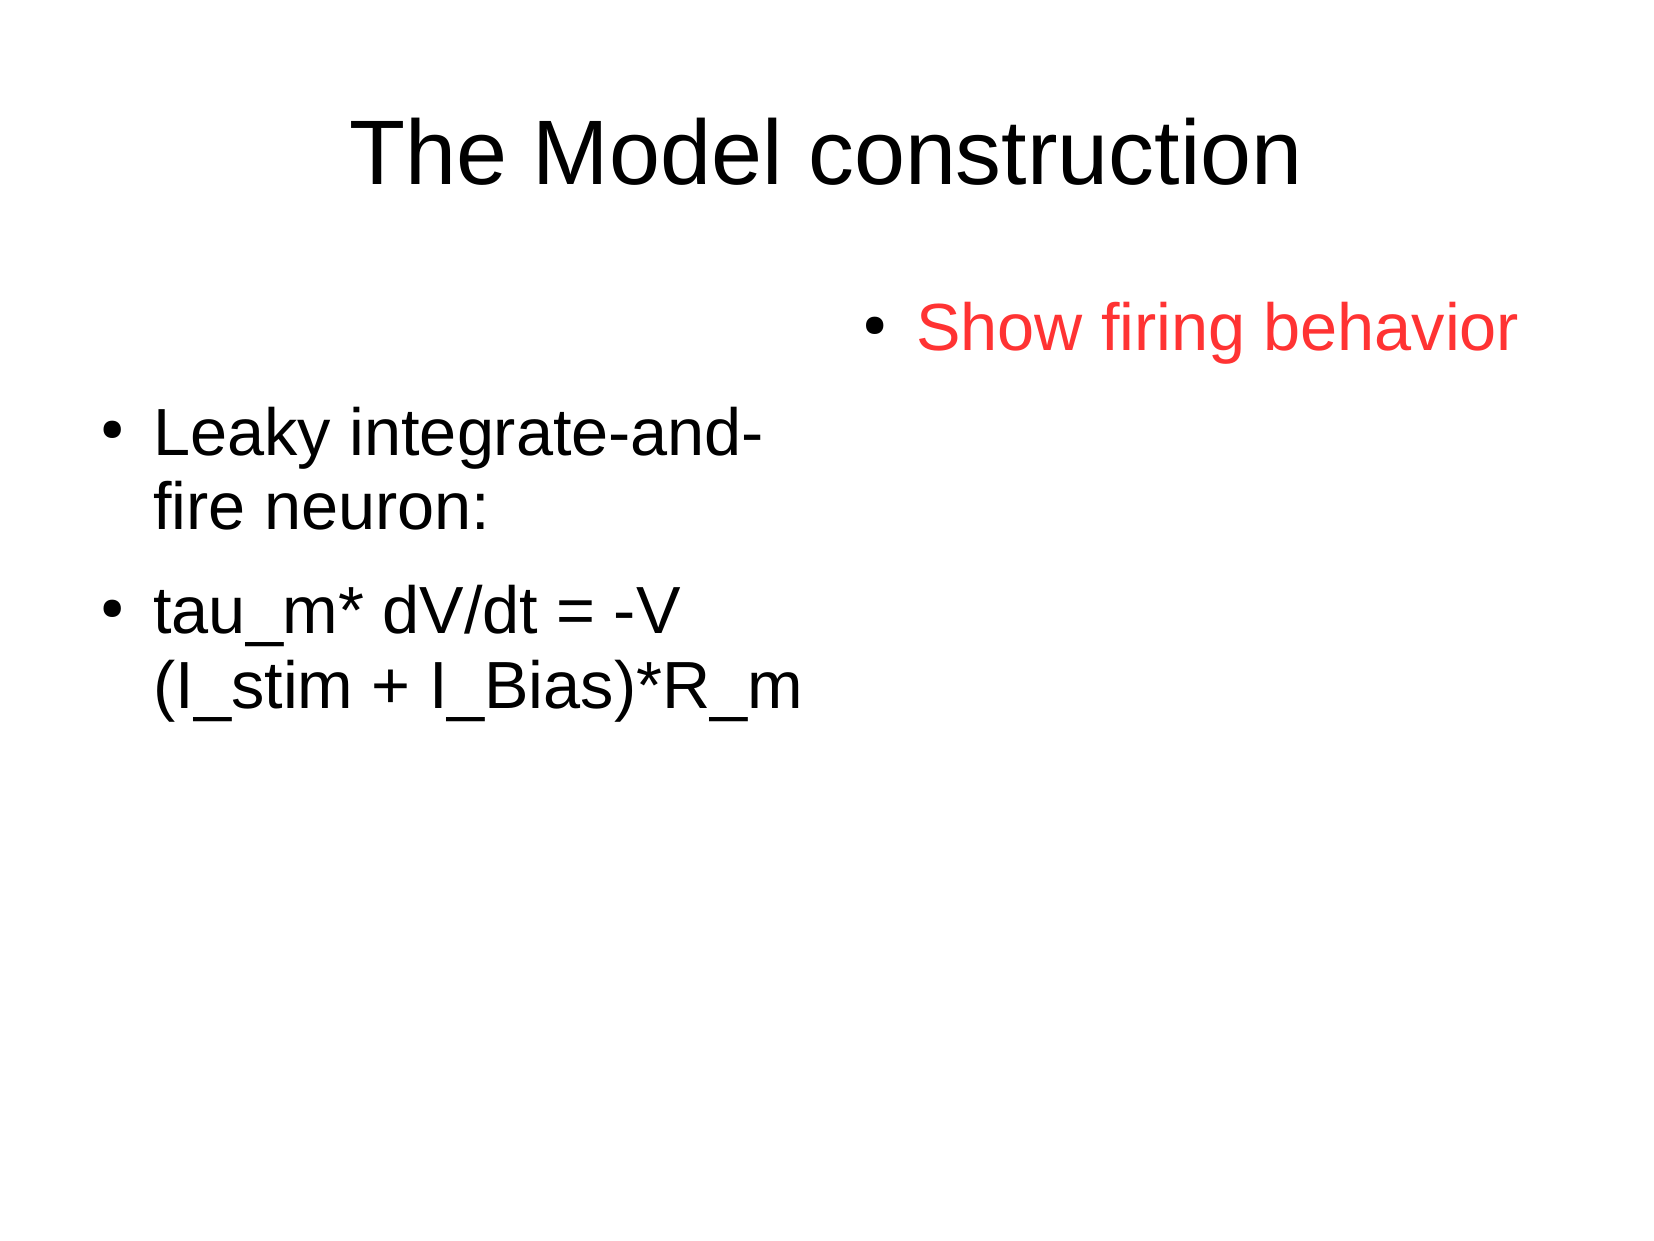

# The Model construction
Leaky integrate-and-fire neuron:
tau_m* dV/dt = -V (I_stim + I_Bias)*R_m
Show firing behavior